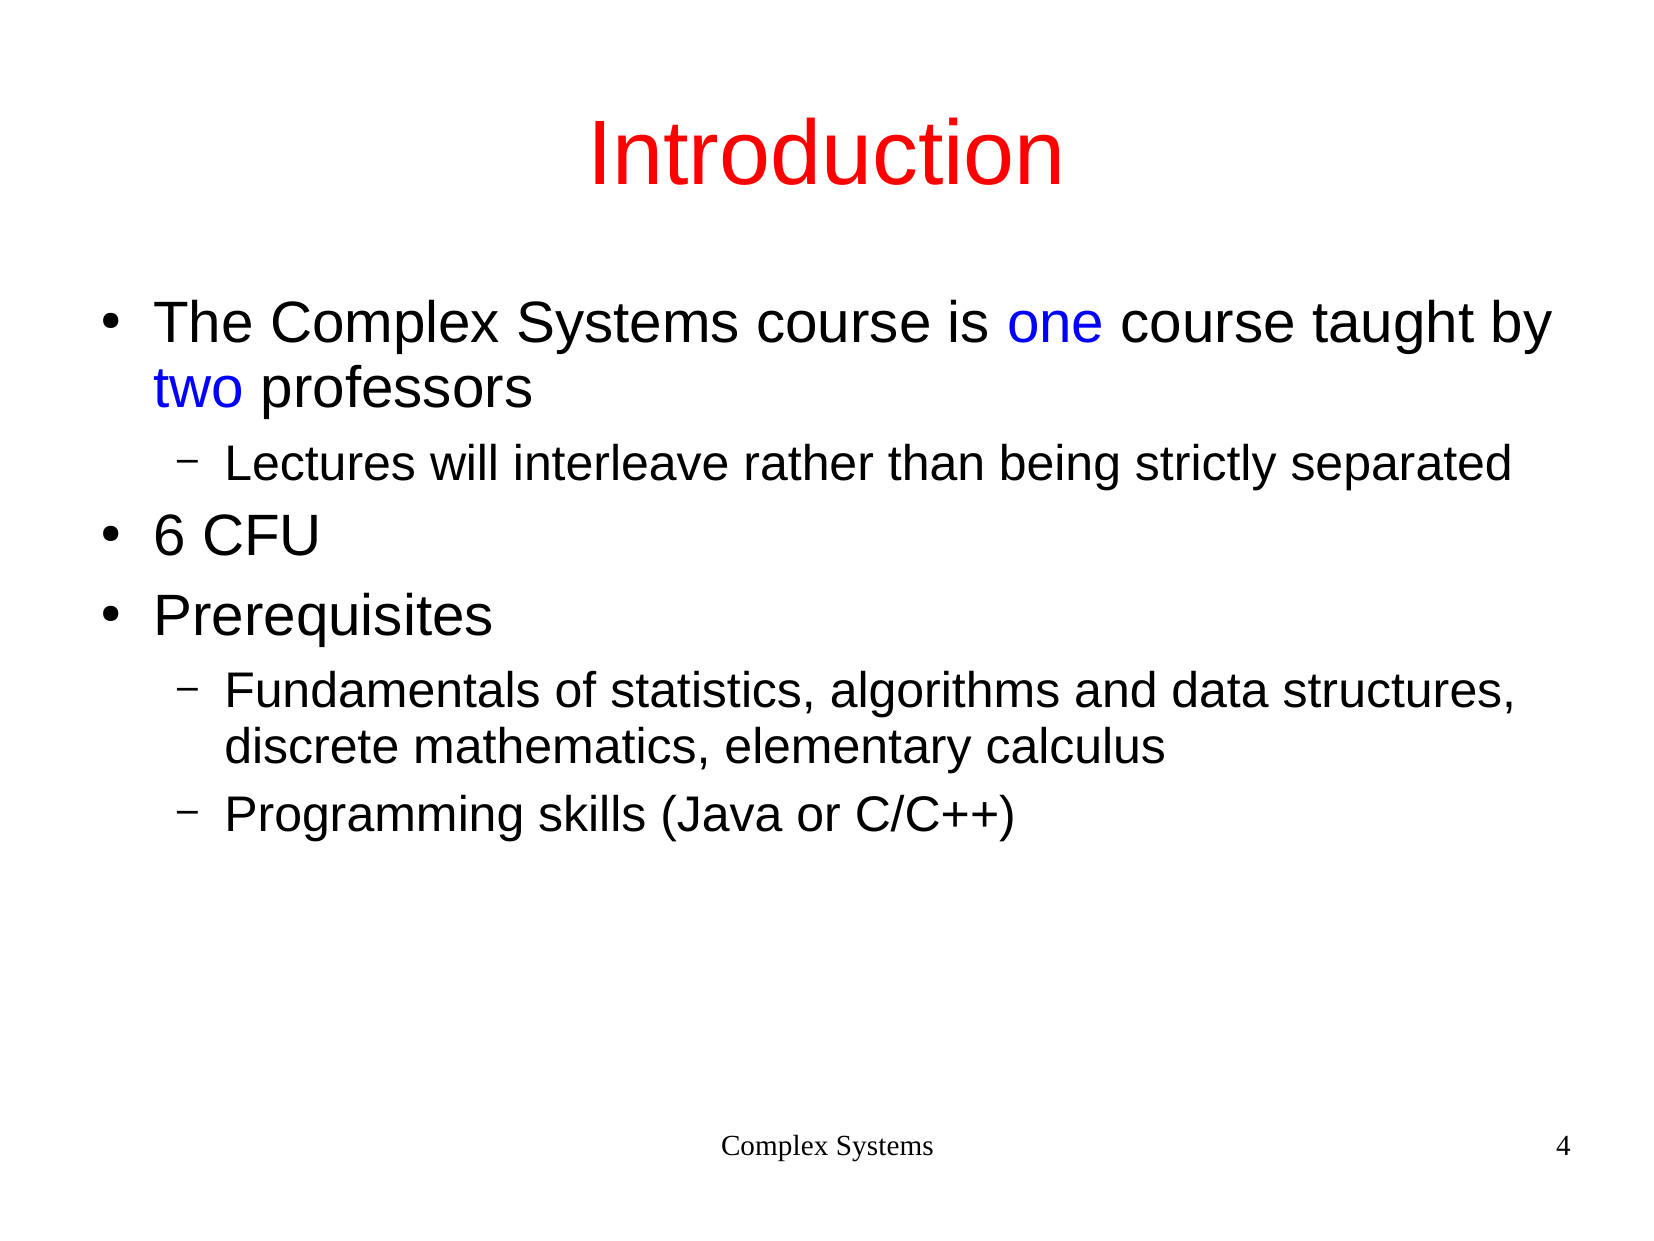

# Introduction
The Complex Systems course is one course taught by two professors
Lectures will interleave rather than being strictly separated
6 CFU
Prerequisites
Fundamentals of statistics, algorithms and data structures, discrete mathematics, elementary calculus
Programming skills (Java or C/C++)
Complex Systems
4